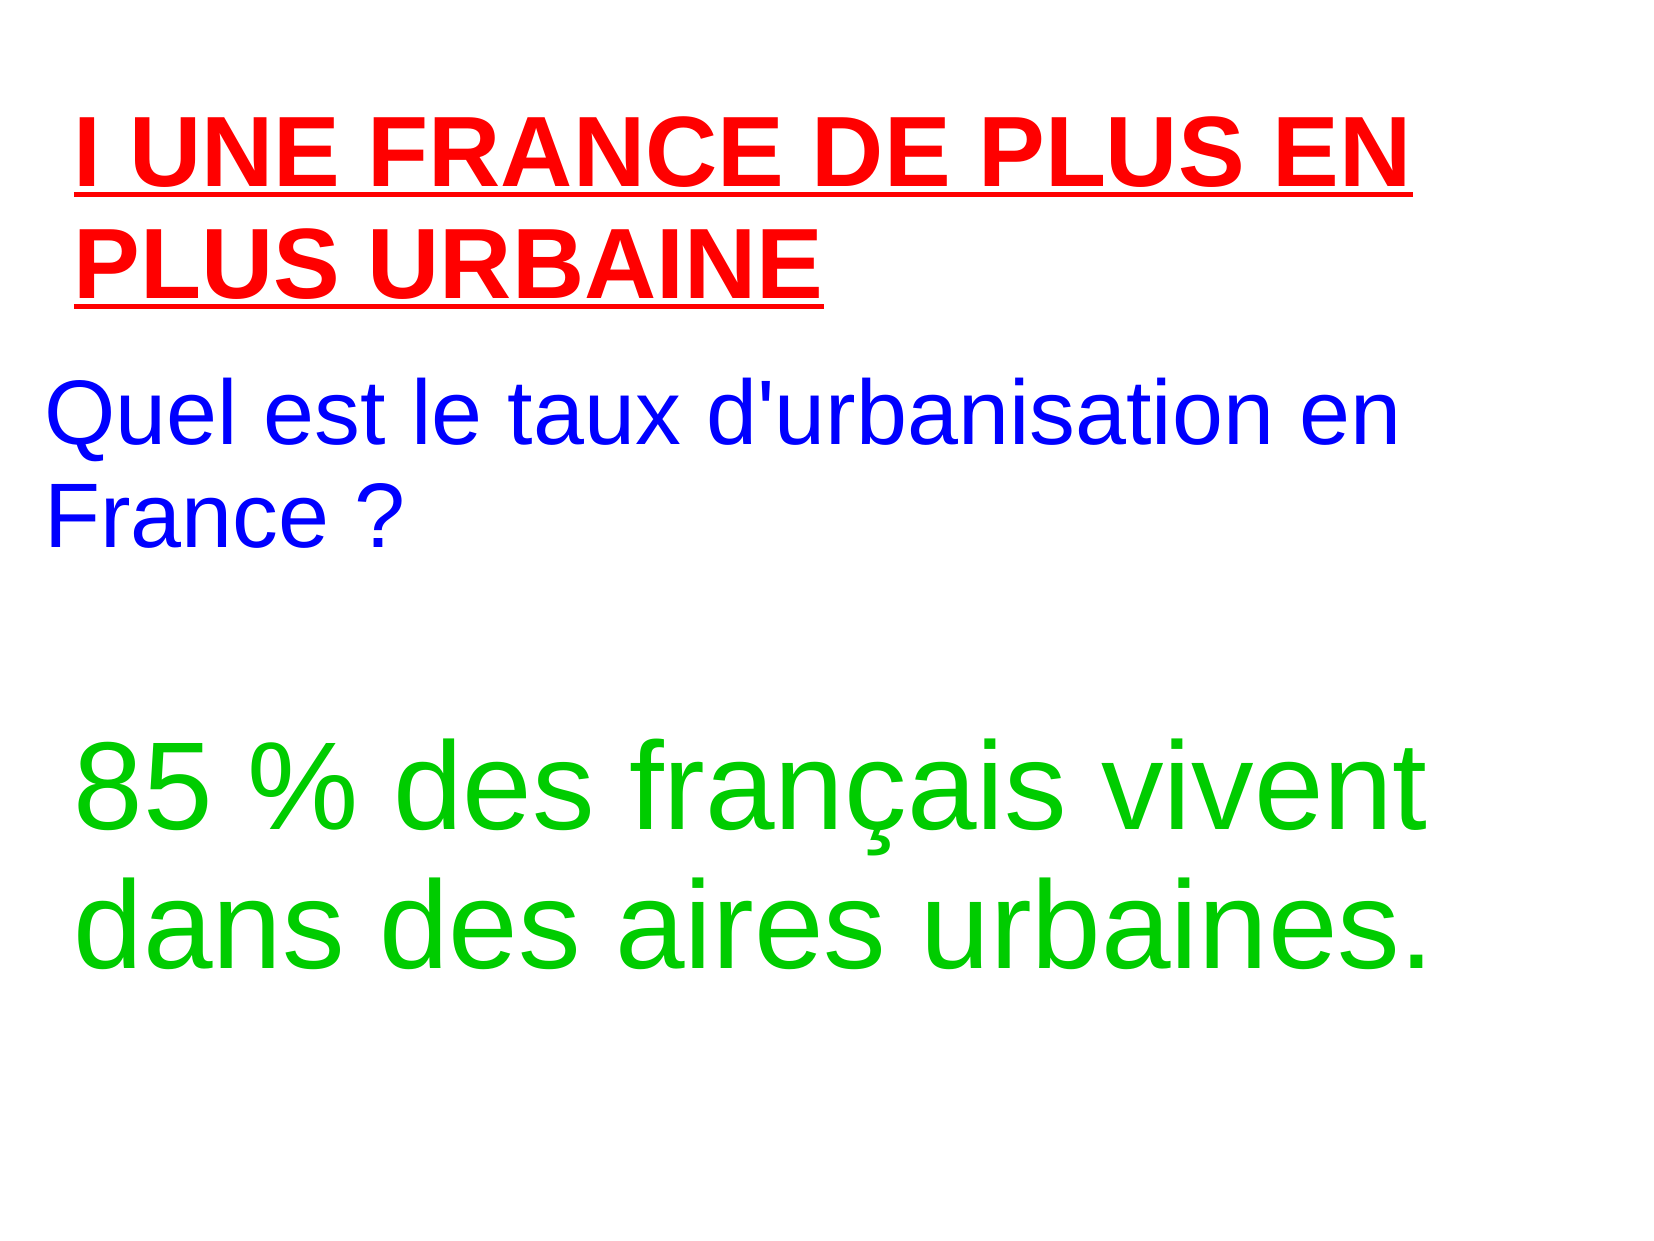

I UNE FRANCE DE PLUS EN PLUS URBAINE
Quel est le taux d'urbanisation en France ?
85 % des français vivent dans des aires urbaines.